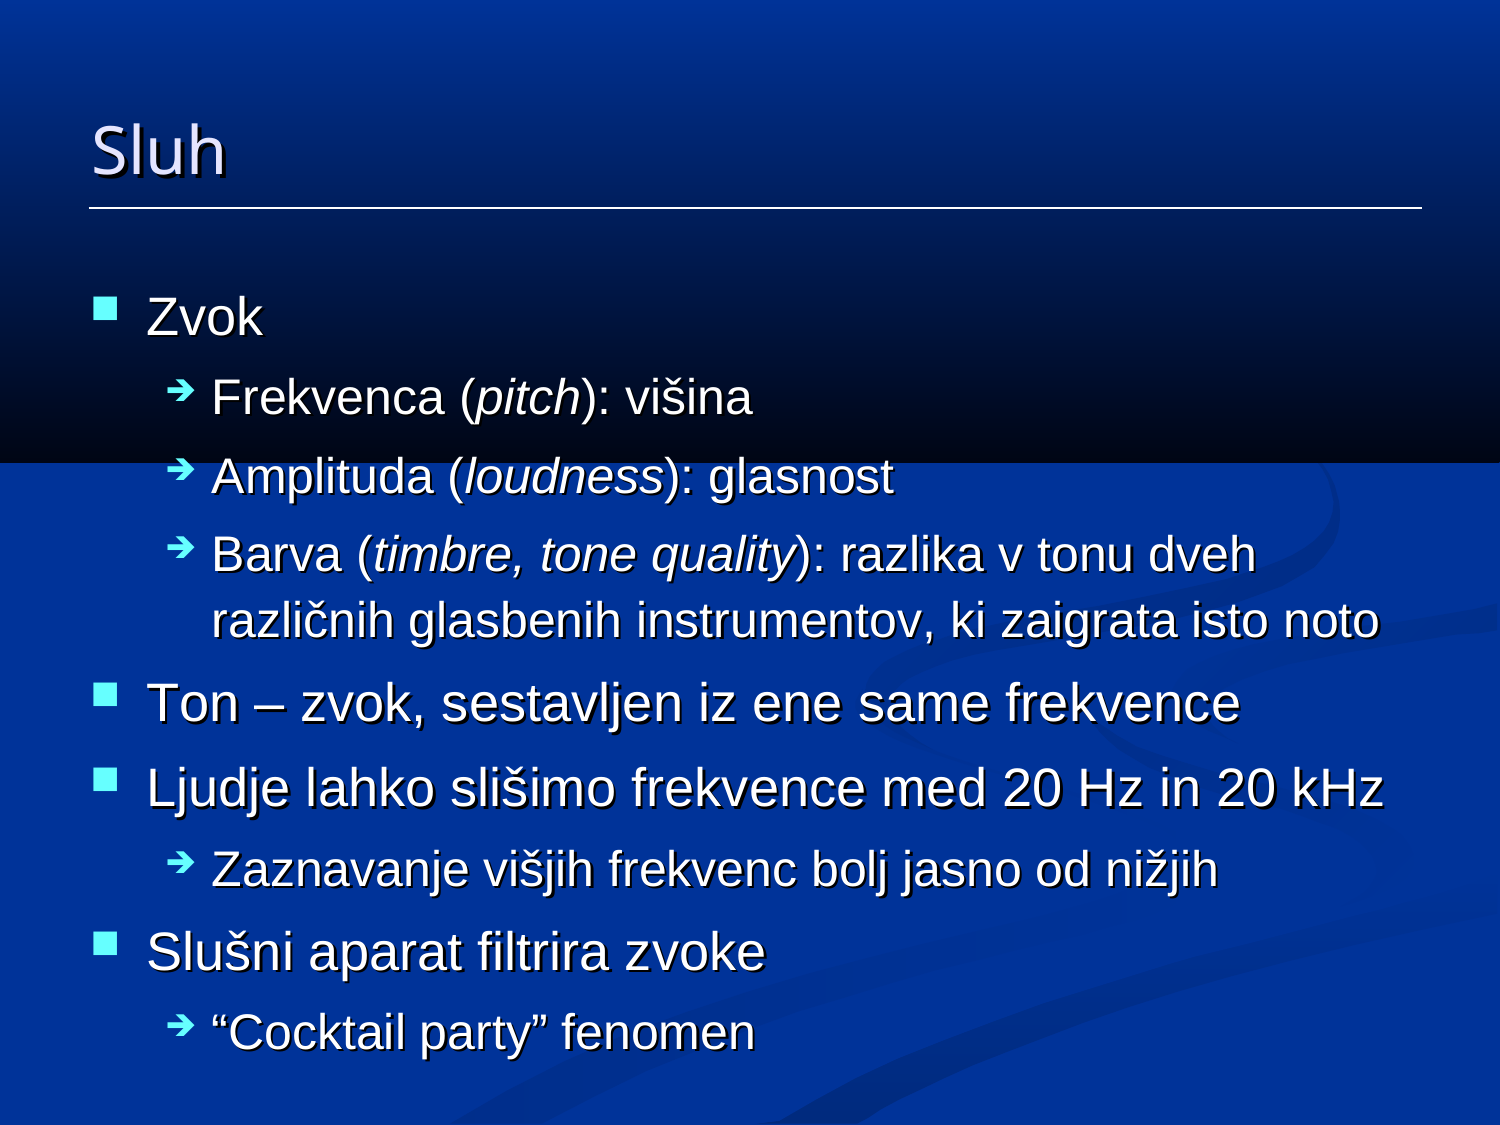

Sluh
# Zvok
Frekvenca (pitch): višina
Amplituda (loudness): glasnost
Barva (timbre, tone quality): razlika v tonu dveh različnih glasbenih instrumentov, ki zaigrata isto noto
Ton – zvok, sestavljen iz ene same frekvence
Ljudje lahko slišimo frekvence med 20 Hz in 20 kHz
Zaznavanje višjih frekvenc bolj jasno od nižjih
Slušni aparat filtrira zvoke
“Cocktail party” fenomen